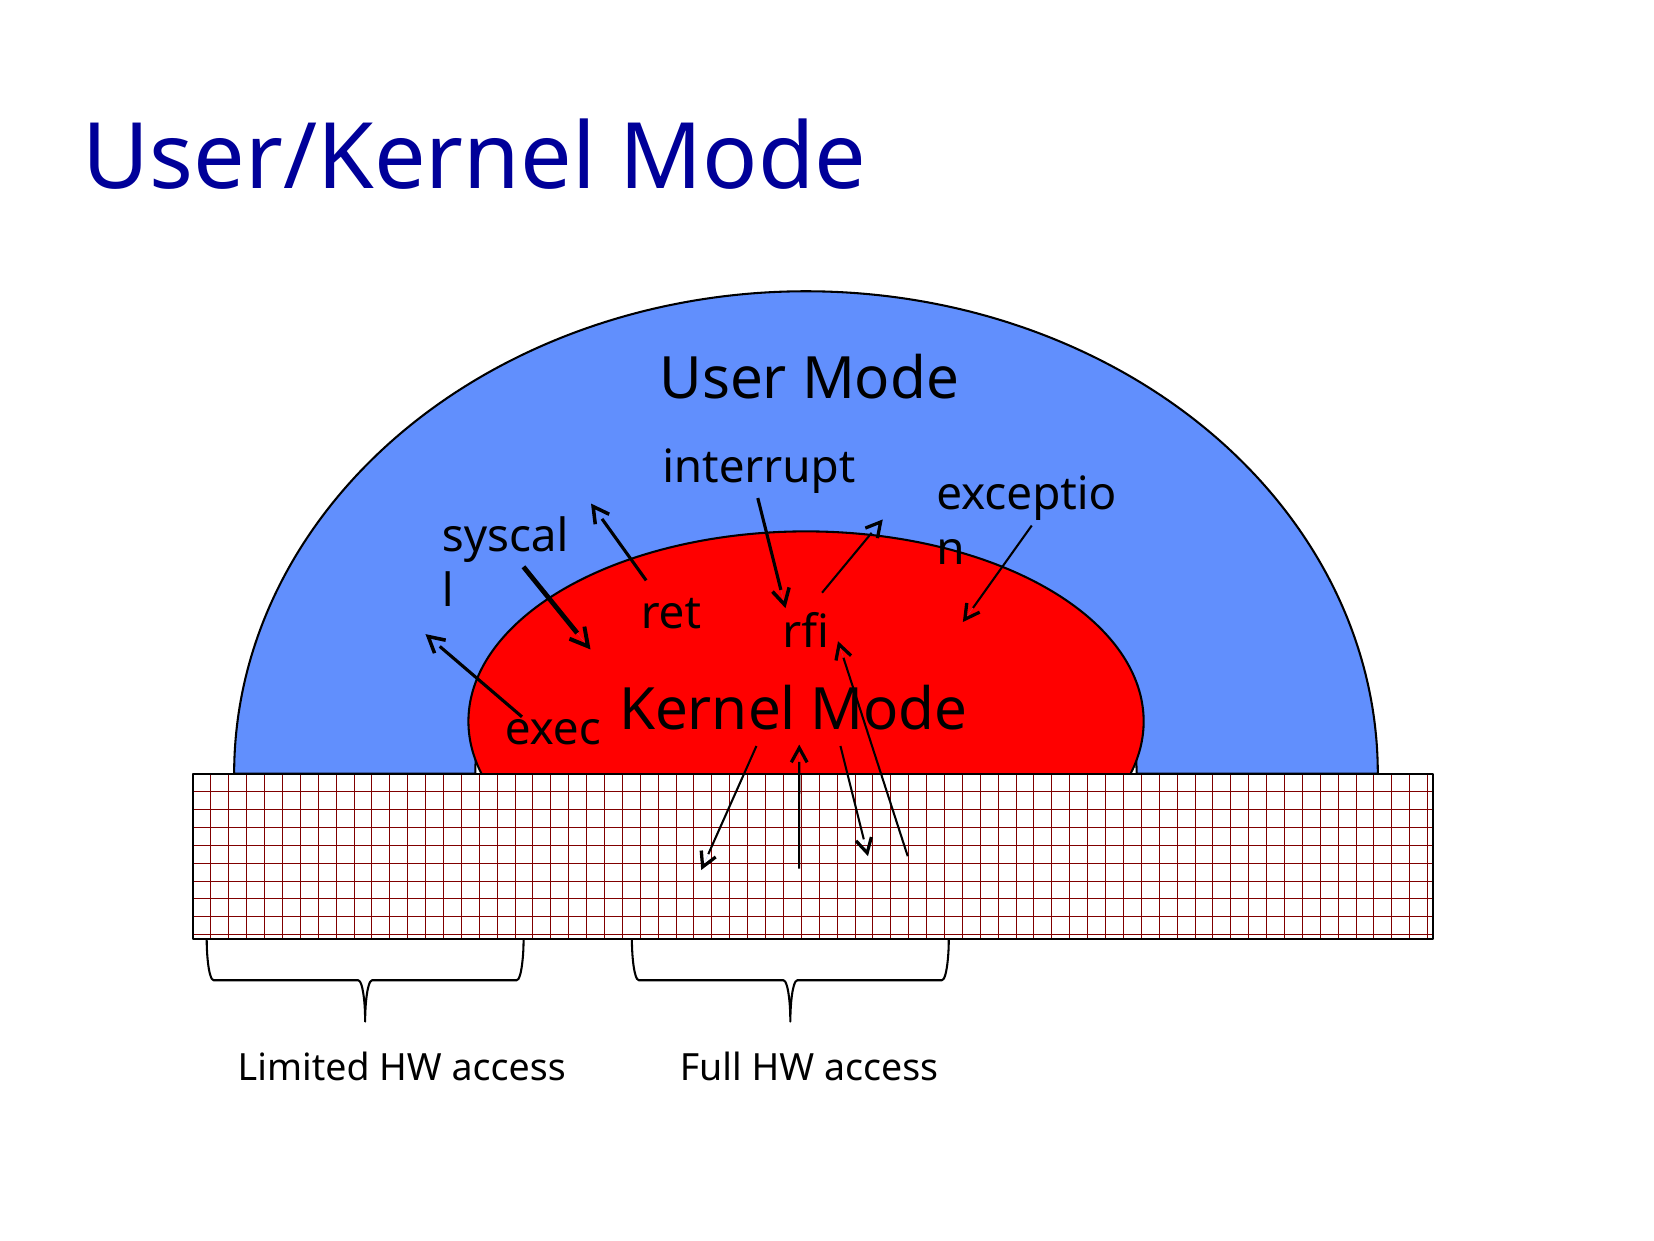

# User/Kernel Mode
User Mode
interrupt
exception
syscall
ret
rfi
exec
Kernel Mode
Limited HW access
Full HW access